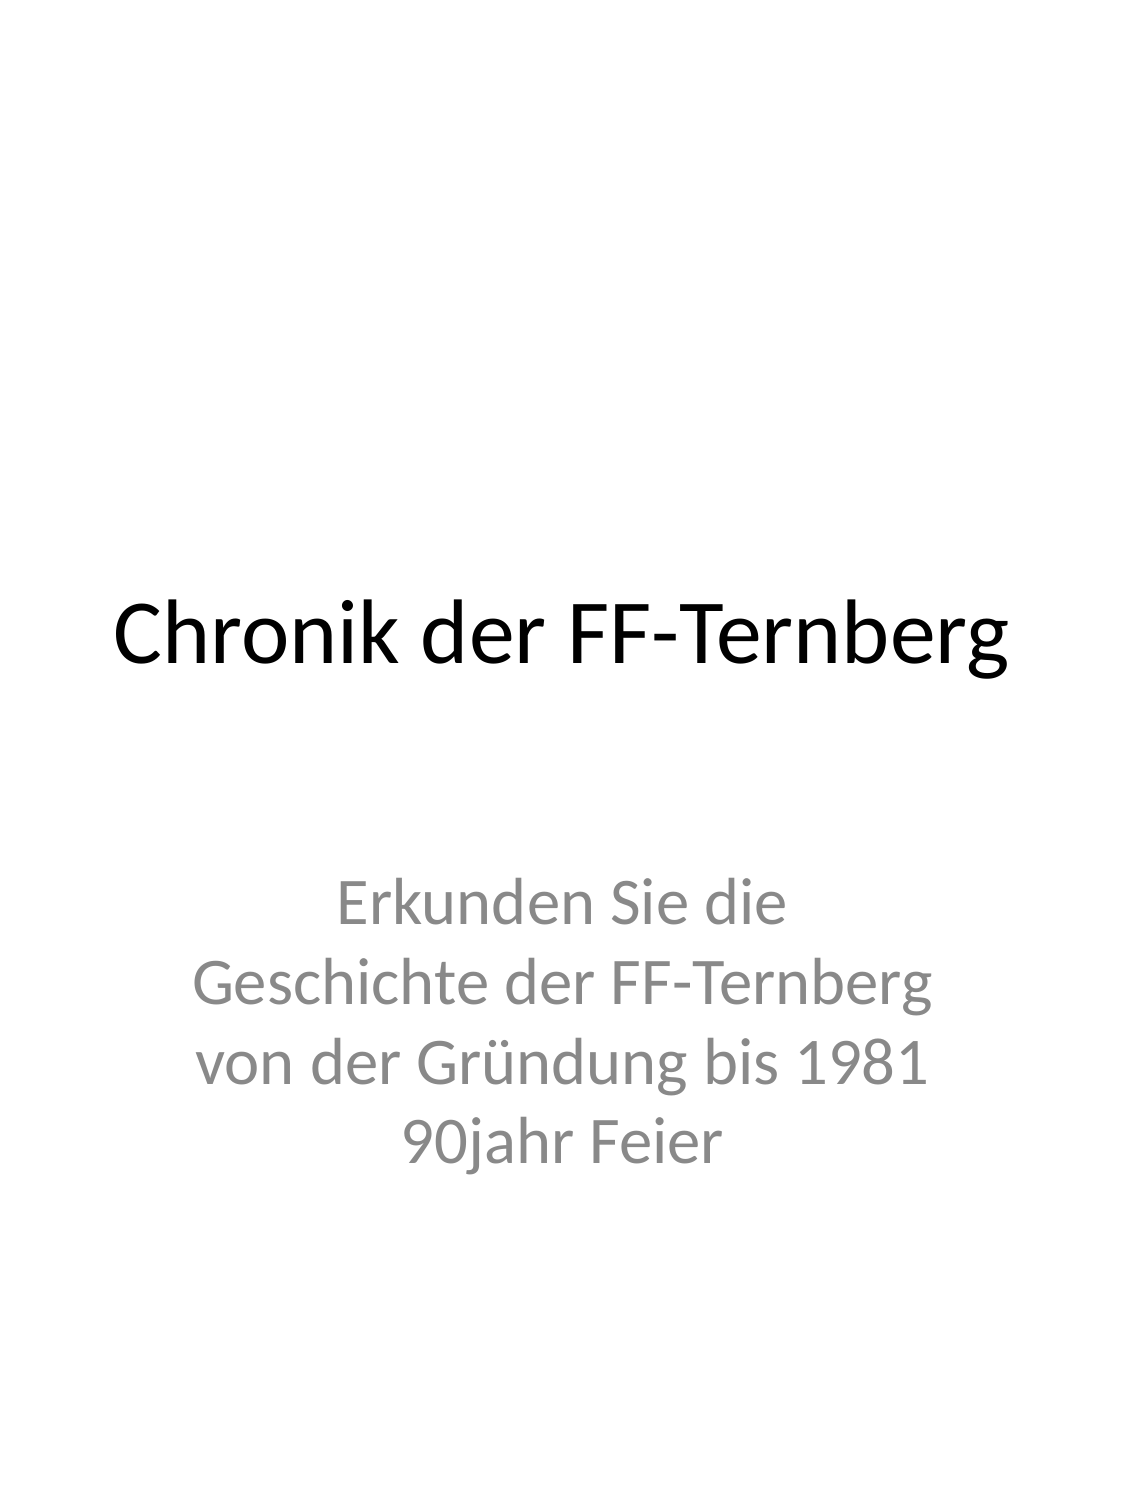

# Chronik der FF-Ternberg
Erkunden Sie die Geschichte der FF-Ternberg von der Gründung bis 1981 90jahr Feier